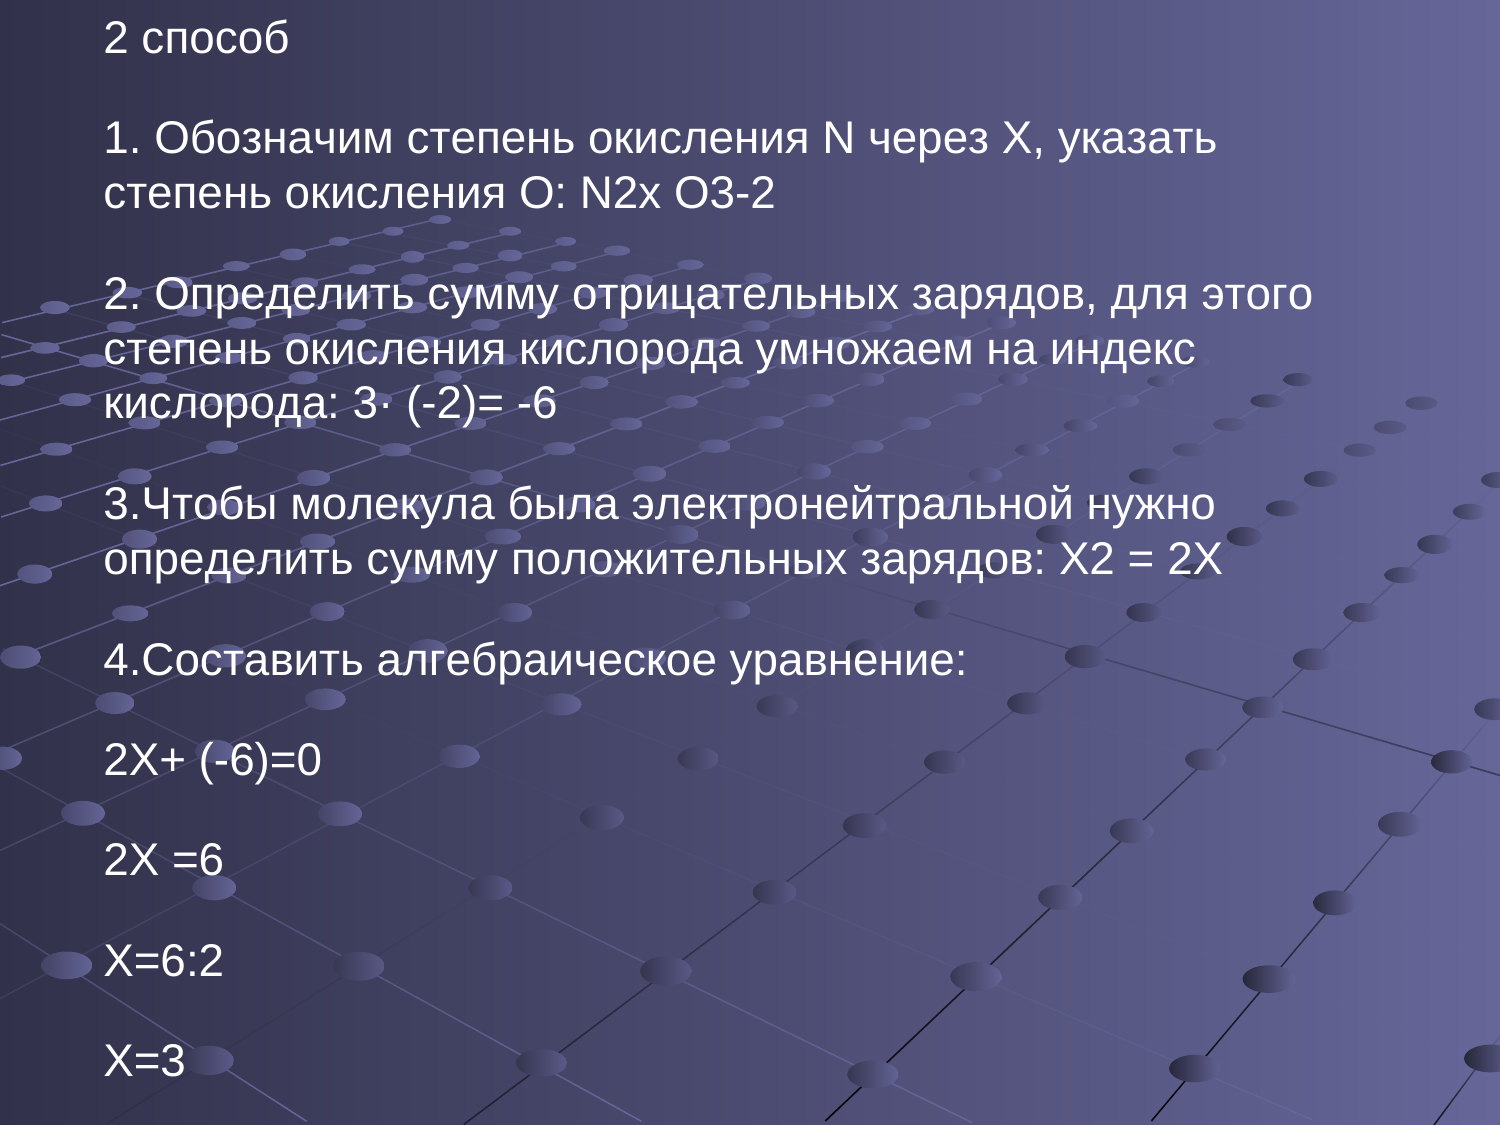

2 способ
1. Обозначим степень окисления N через Х, указать степень окисления О: N2x O3-2
2. Определить сумму отрицательных зарядов, для этого степень окисления кислорода умножаем на индекс кислорода: 3· (-2)= -6
3.Чтобы молекула была электронейтральной нужно определить сумму положительных зарядов: Х2 = 2Х
4.Составить алгебраическое уравнение:
2Х+ (-6)=0
2Х =6
Х=6:2
Х=3